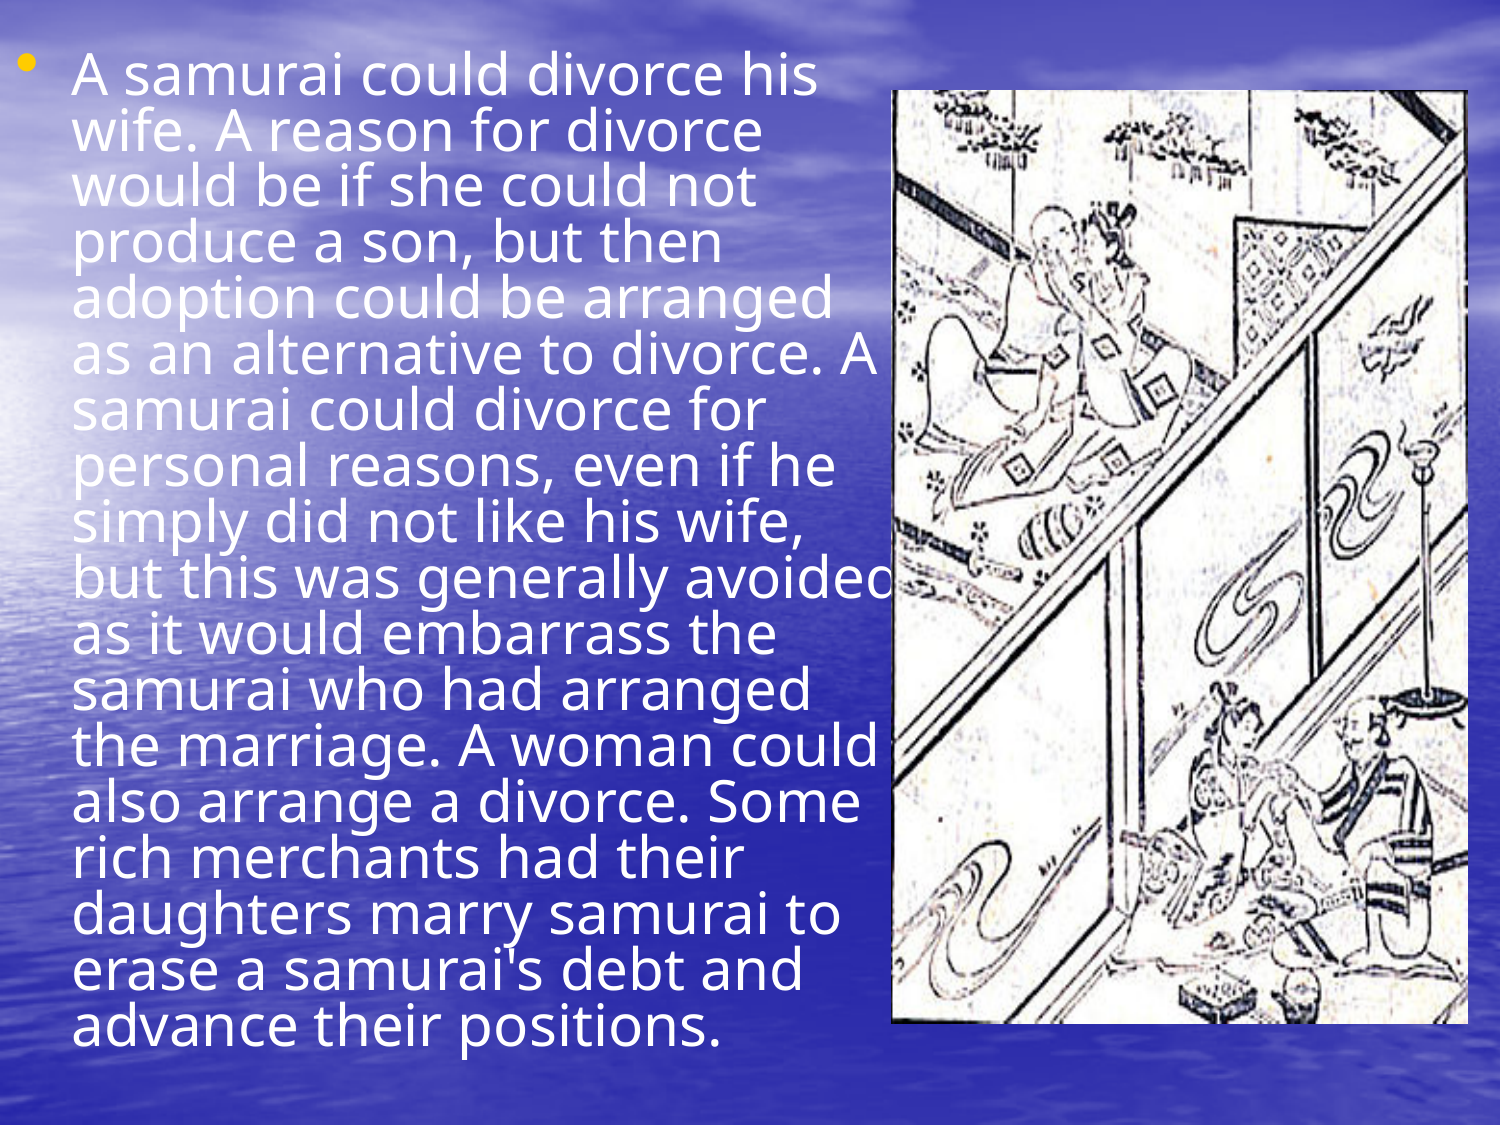

# A samurai could divorce his wife. A reason for divorce would be if she could not produce a son, but then adoption could be arranged as an alternative to divorce. A samurai could divorce for personal reasons, even if he simply did not like his wife, but this was generally avoided as it would embarrass the samurai who had arranged the marriage. A woman could also arrange a divorce. Some rich merchants had their daughters marry samurai to erase a samurai's debt and advance their positions.